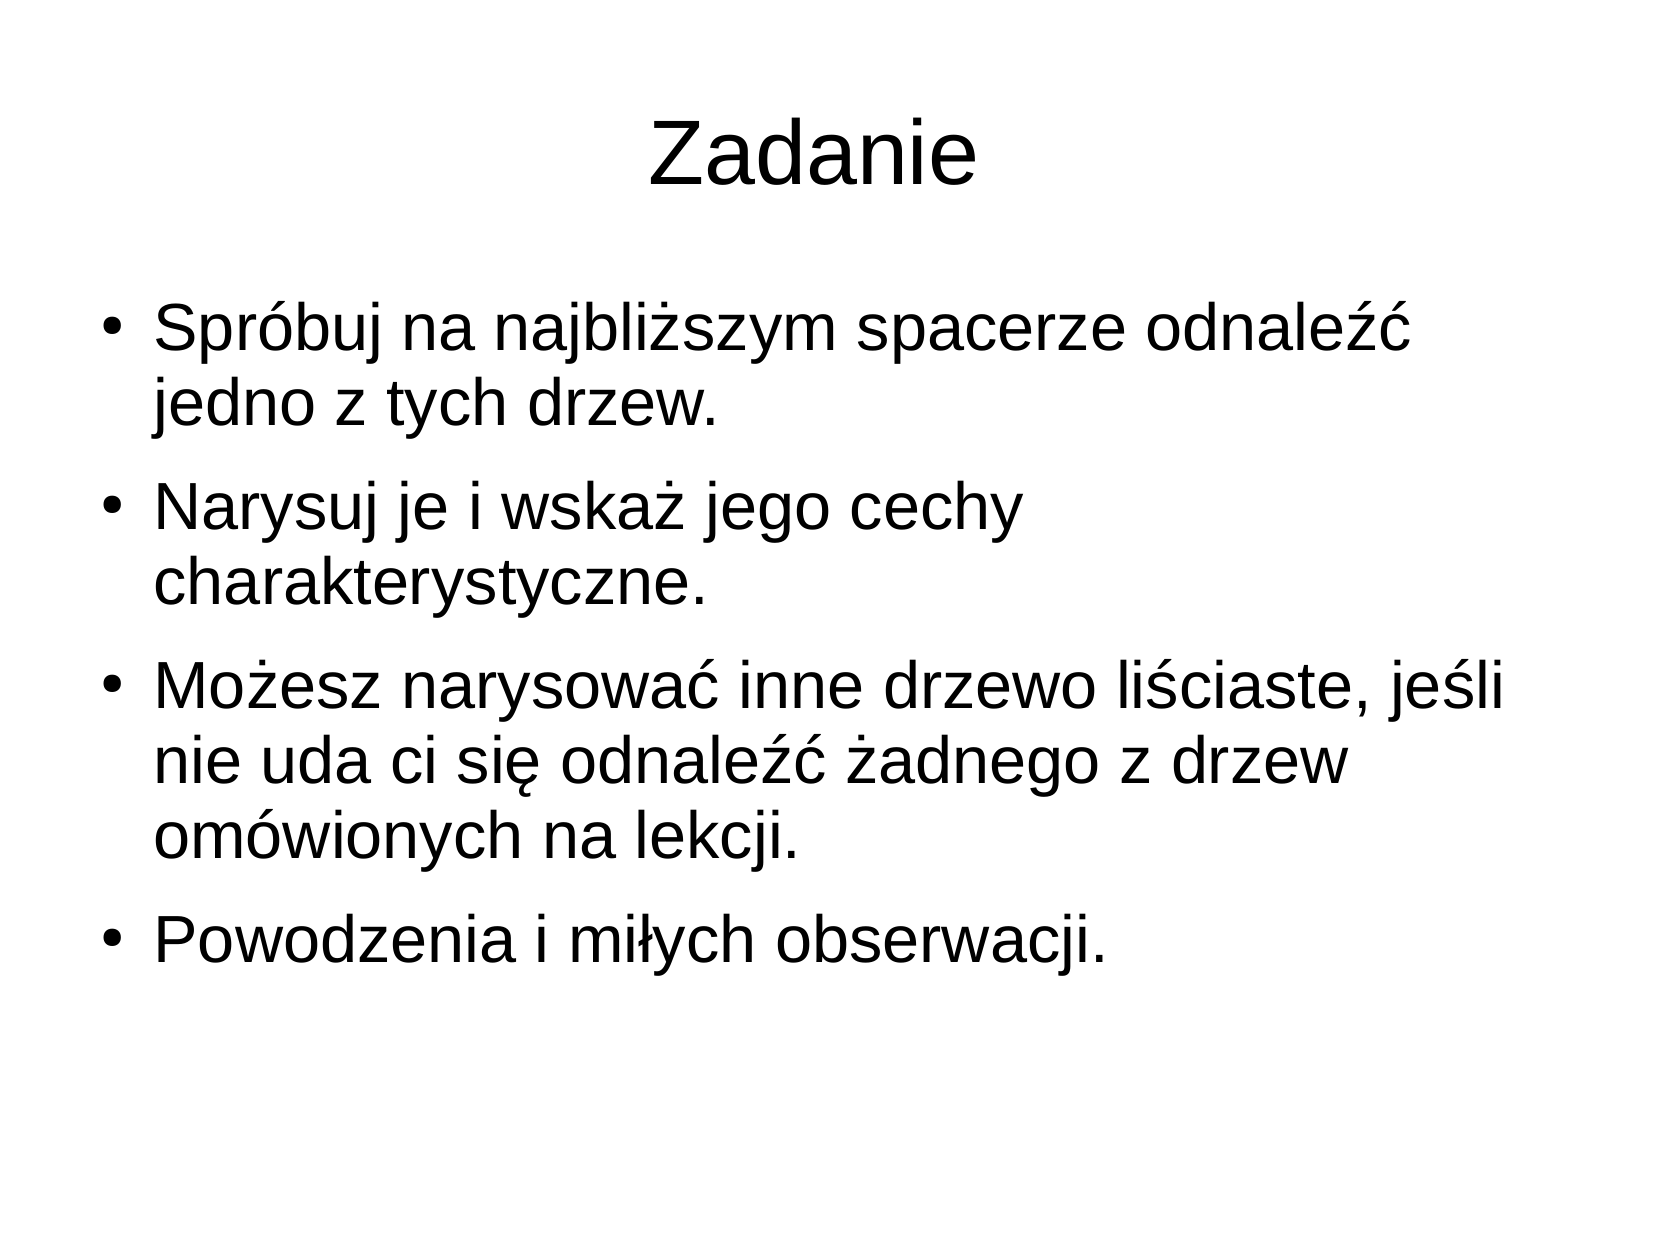

# Zadanie
Spróbuj na najbliższym spacerze odnaleźć jedno z tych drzew.
Narysuj je i wskaż jego cechy charakterystyczne.
Możesz narysować inne drzewo liściaste, jeśli nie uda ci się odnaleźć żadnego z drzew omówionych na lekcji.
Powodzenia i miłych obserwacji.